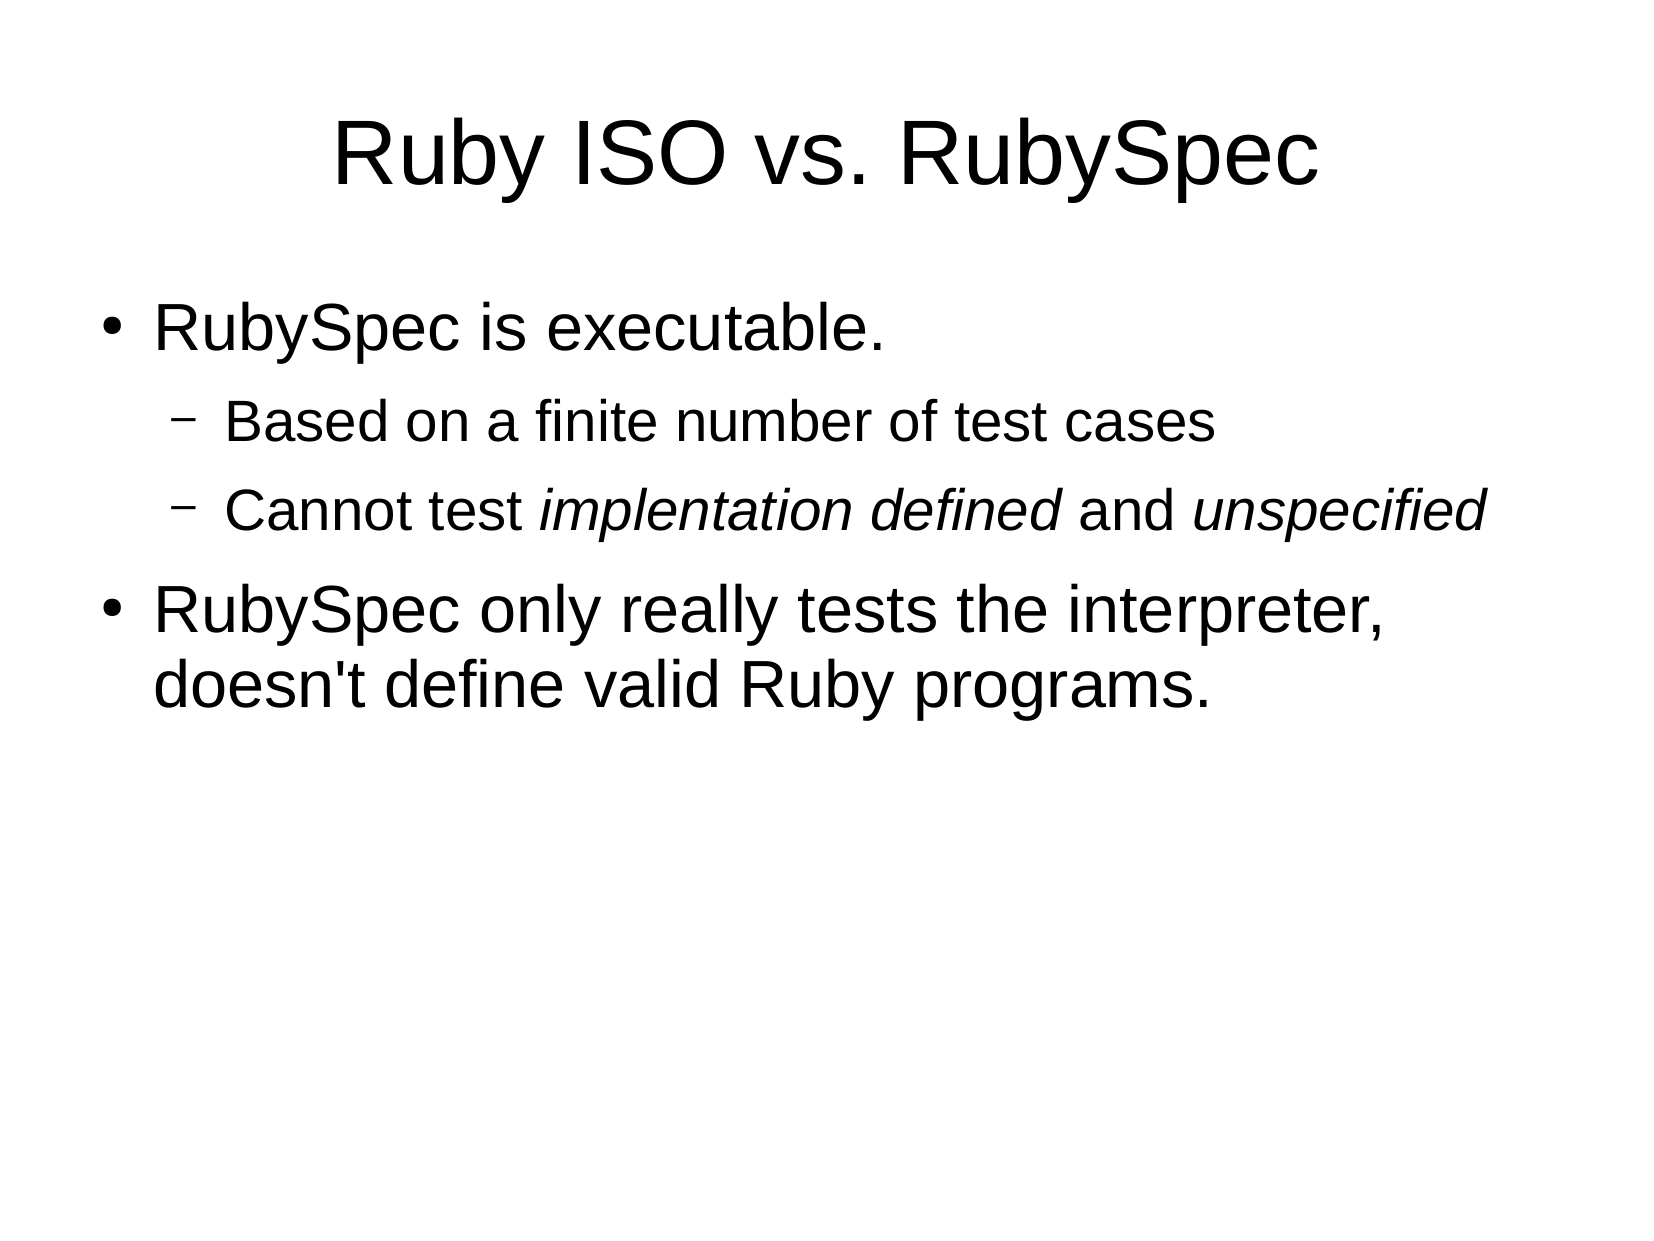

# Ruby ISO vs. RubySpec
RubySpec is executable.
Based on a finite number of test cases
Cannot test implentation defined and unspecified
RubySpec only really tests the interpreter, doesn't define valid Ruby programs.